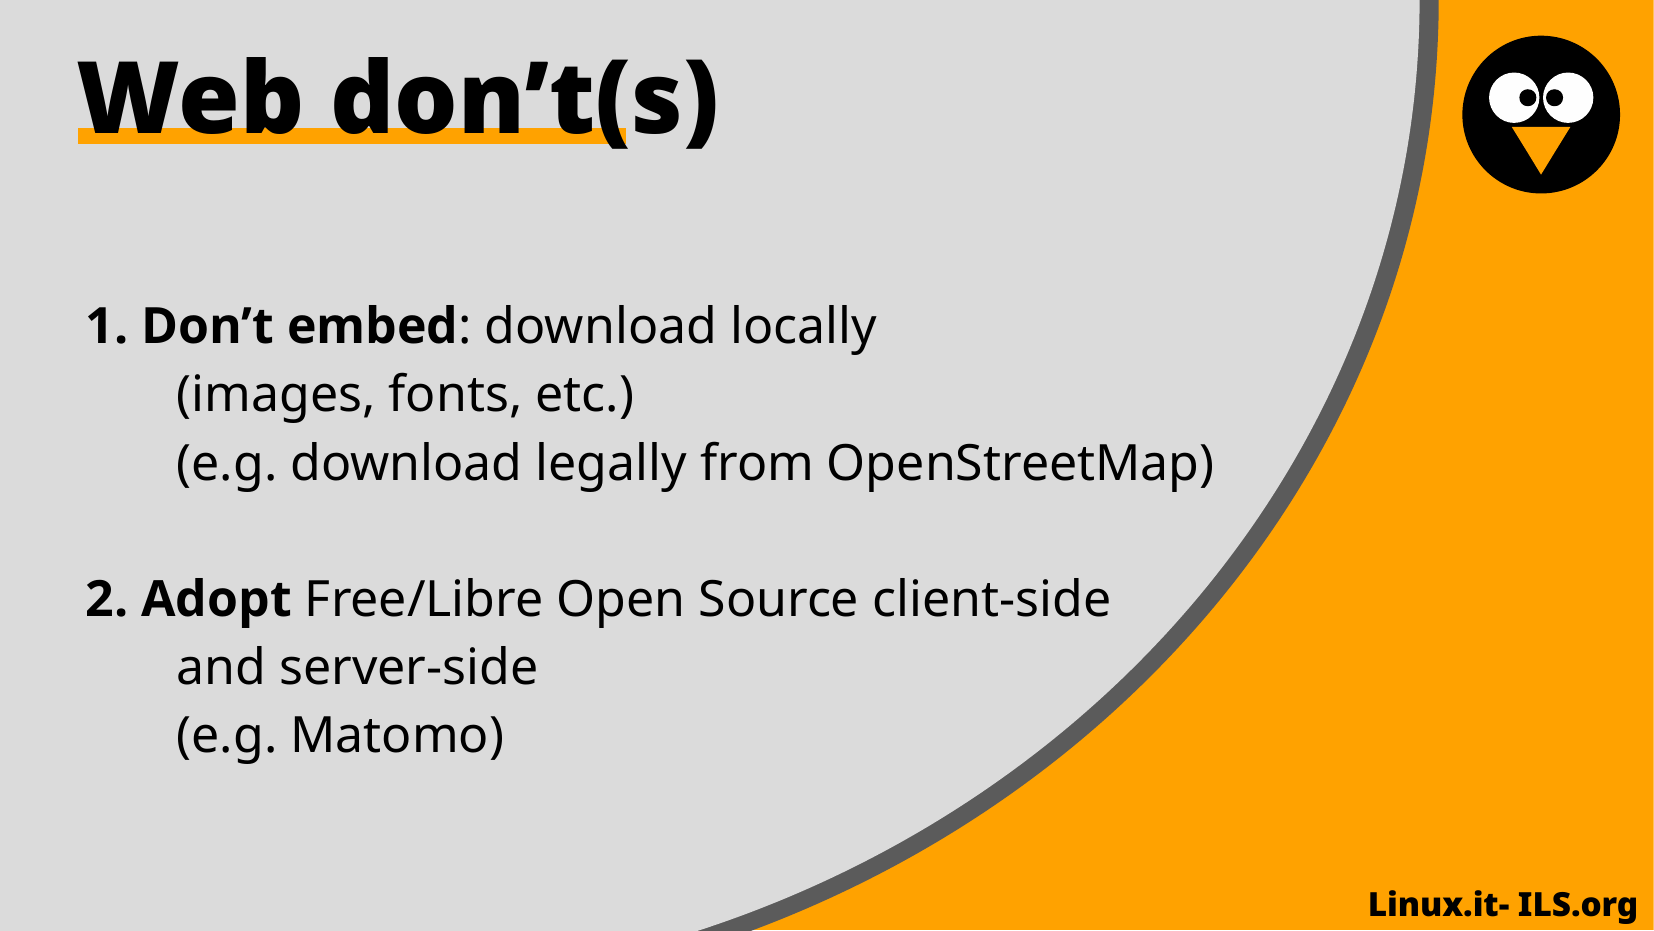

# Web don’t(s)
1. Don’t embed: download locally
 (images, fonts, etc.)
 (e.g. download legally from OpenStreetMap)
2. Adopt Free/Libre Open Source client-side
 and server-side
 (e.g. Matomo)
Linux.it- ILS.org